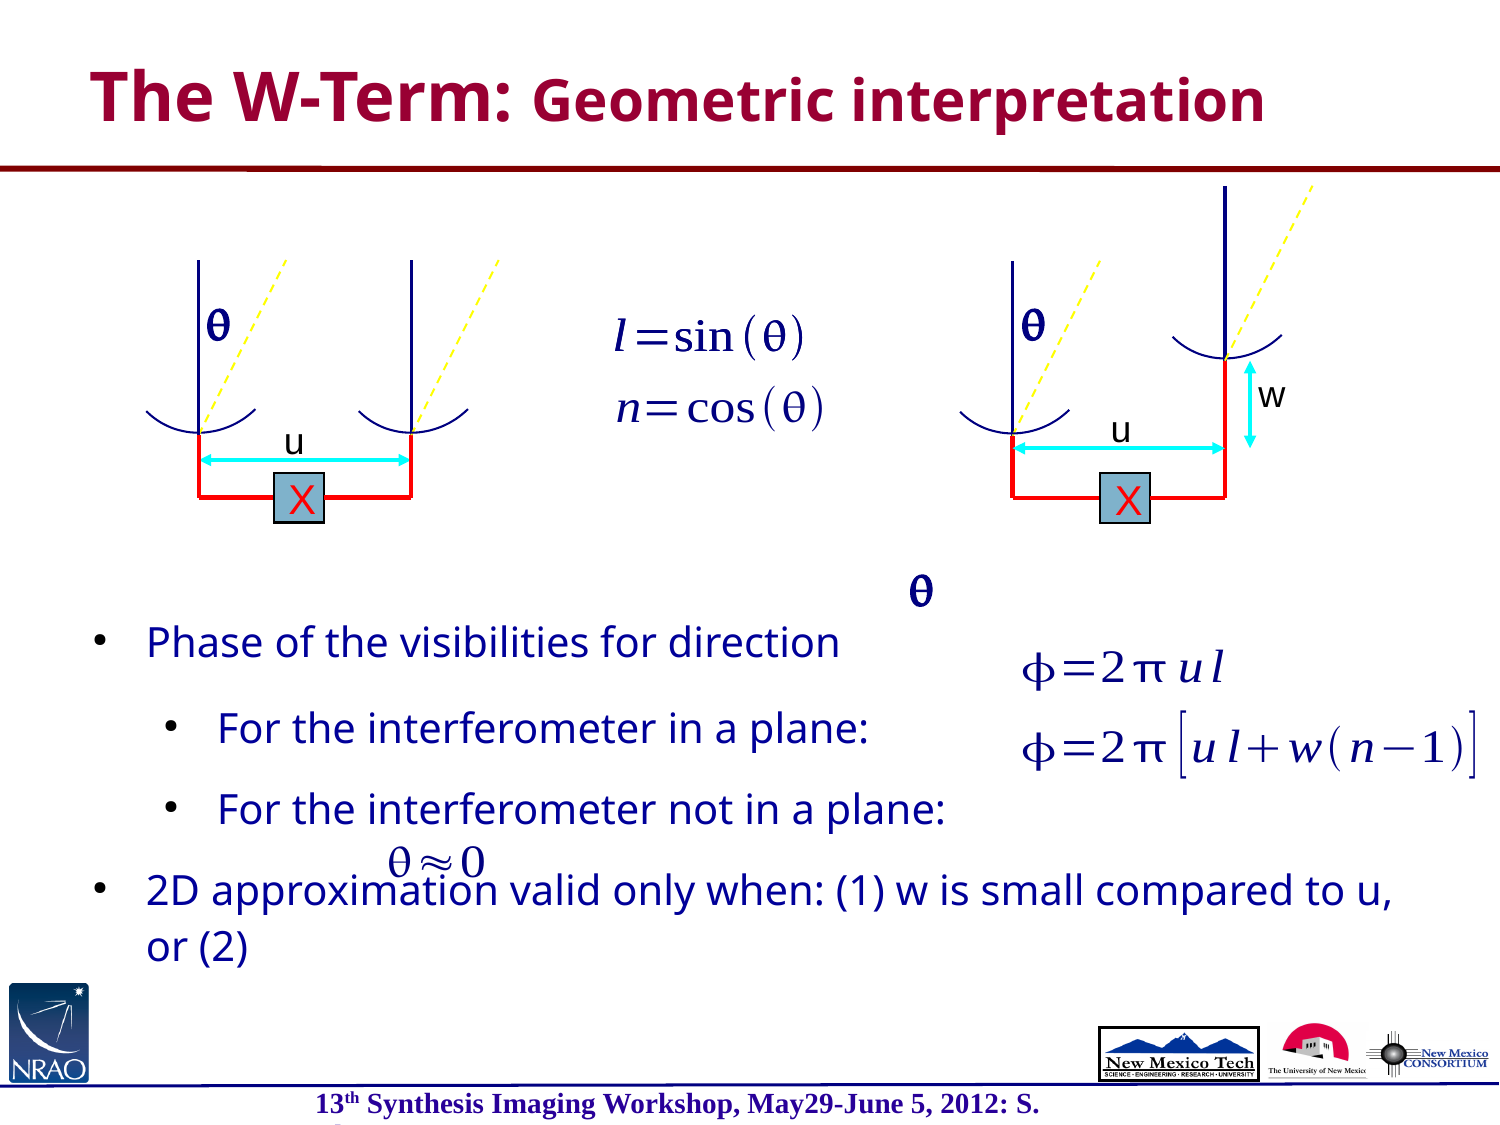

The W-Term: Geometric interpretation
X
w
u
# Phase of the visibilities for direction
For the interferometer in a plane:
For the interferometer not in a plane:
2D approximation valid only when: (1) w is small compared to u, or (2)
u
X